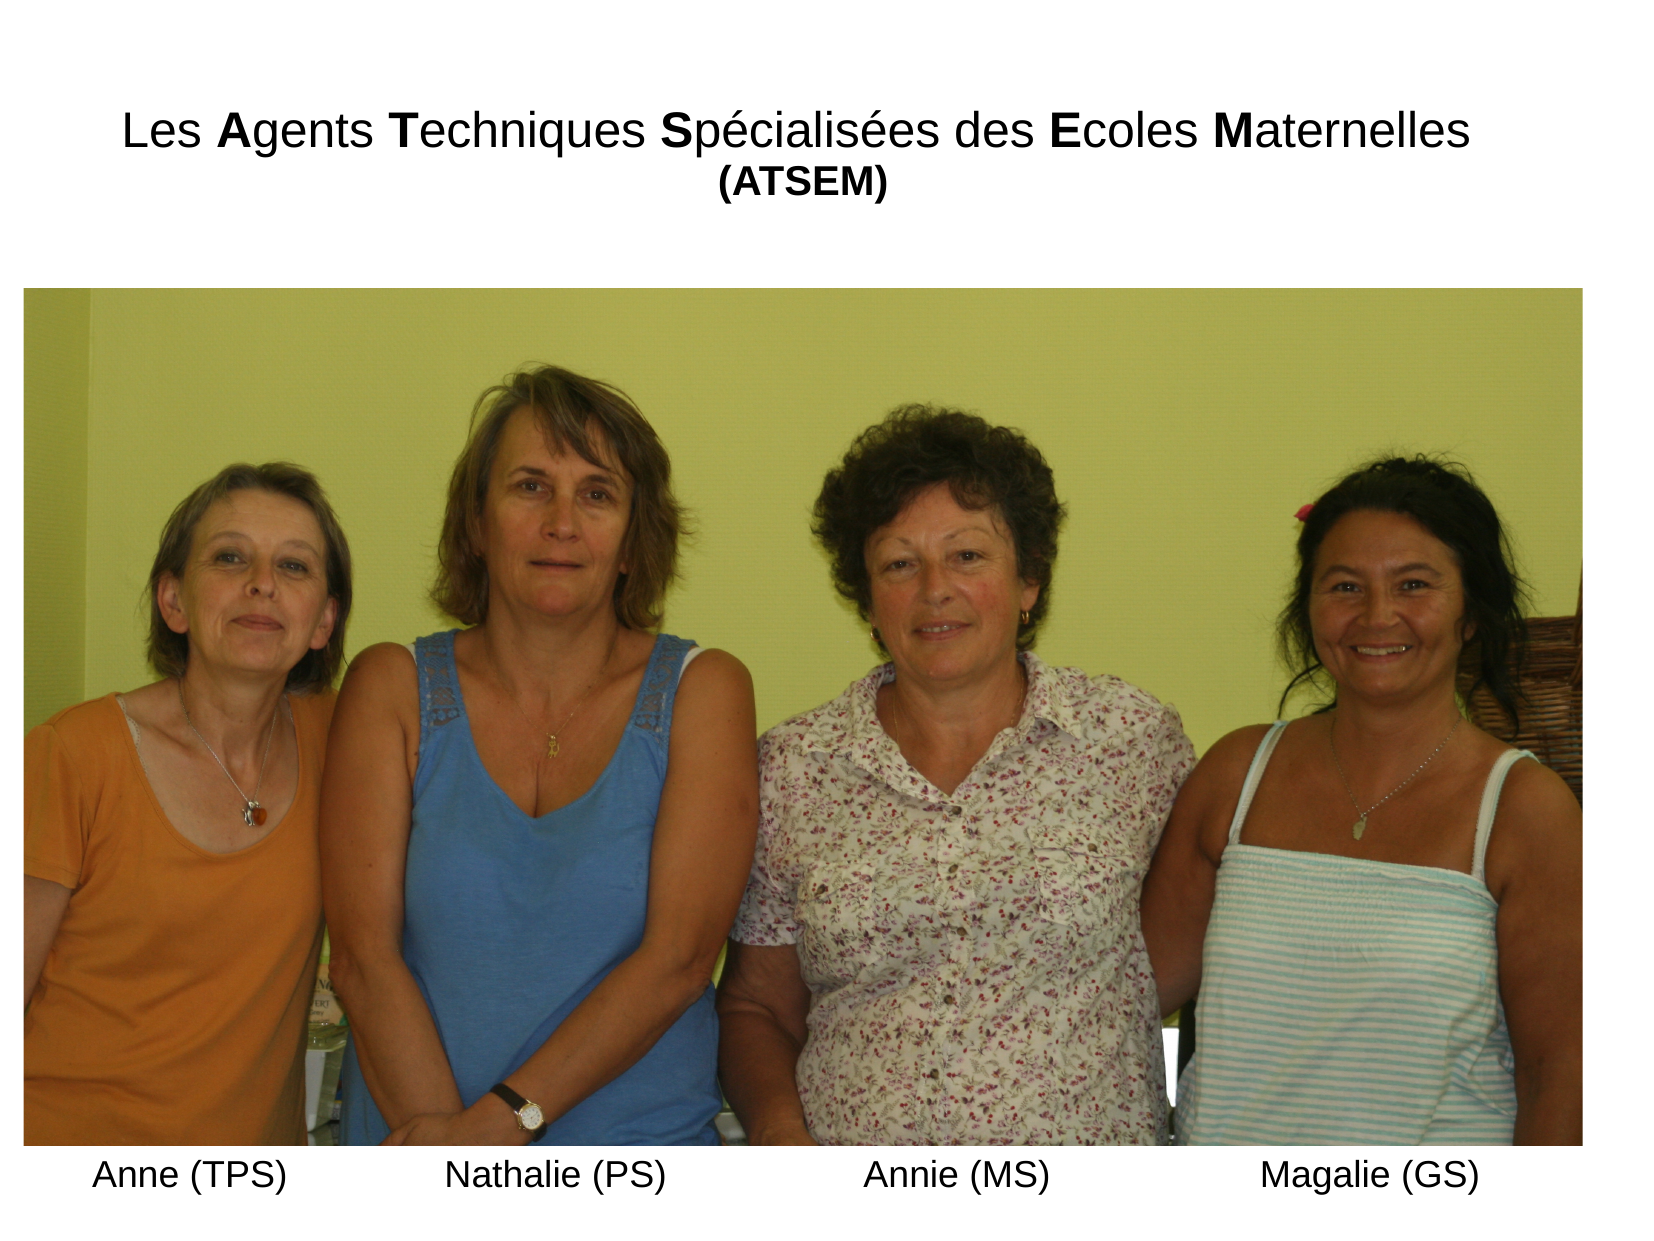

# Les Agents Techniques Spécialisées des Ecoles Maternelles (ATSEM)
 Anne (TPS) Nathalie (PS) Annie (MS) Magalie (GS)